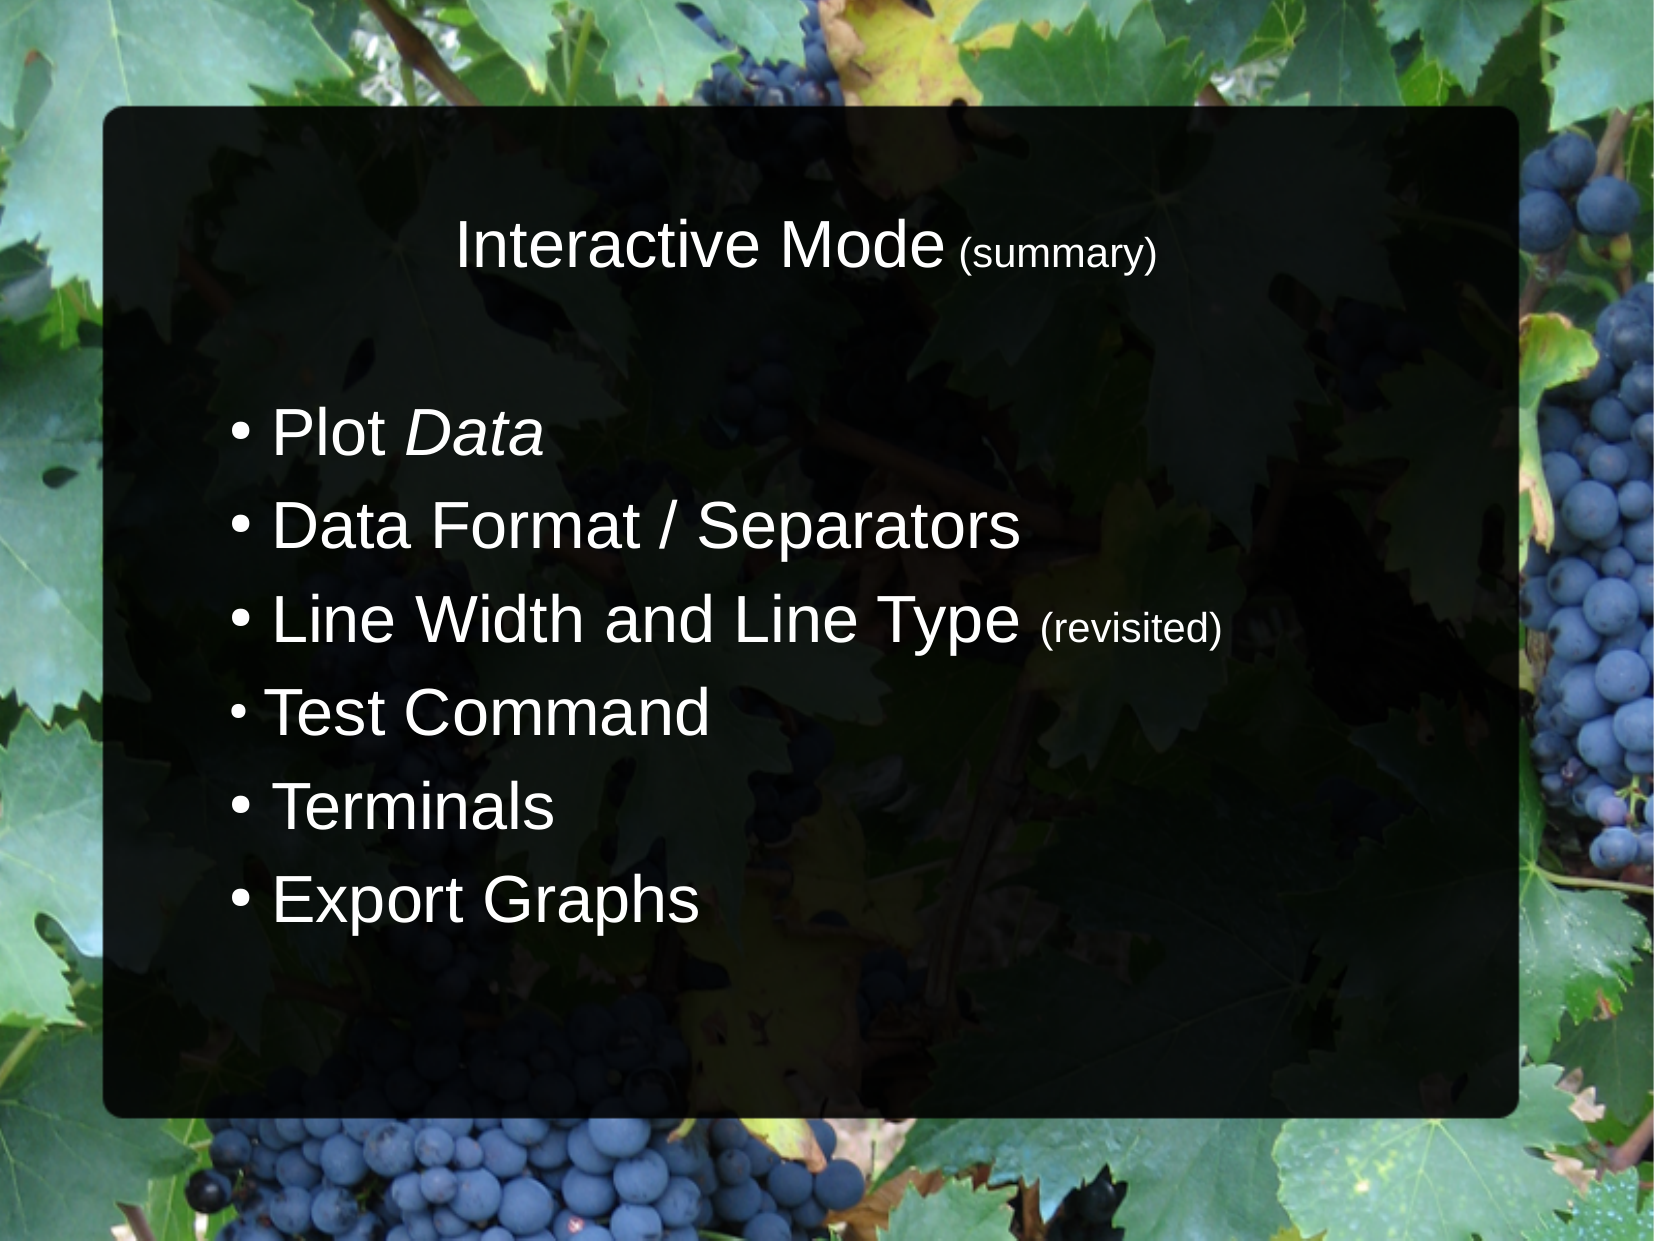

# Interactive Mode (summary)
 Plot Data
 Data Format / Separators
 Line Width and Line Type (revisited)
 Test Command
 Terminals
 Export Graphs